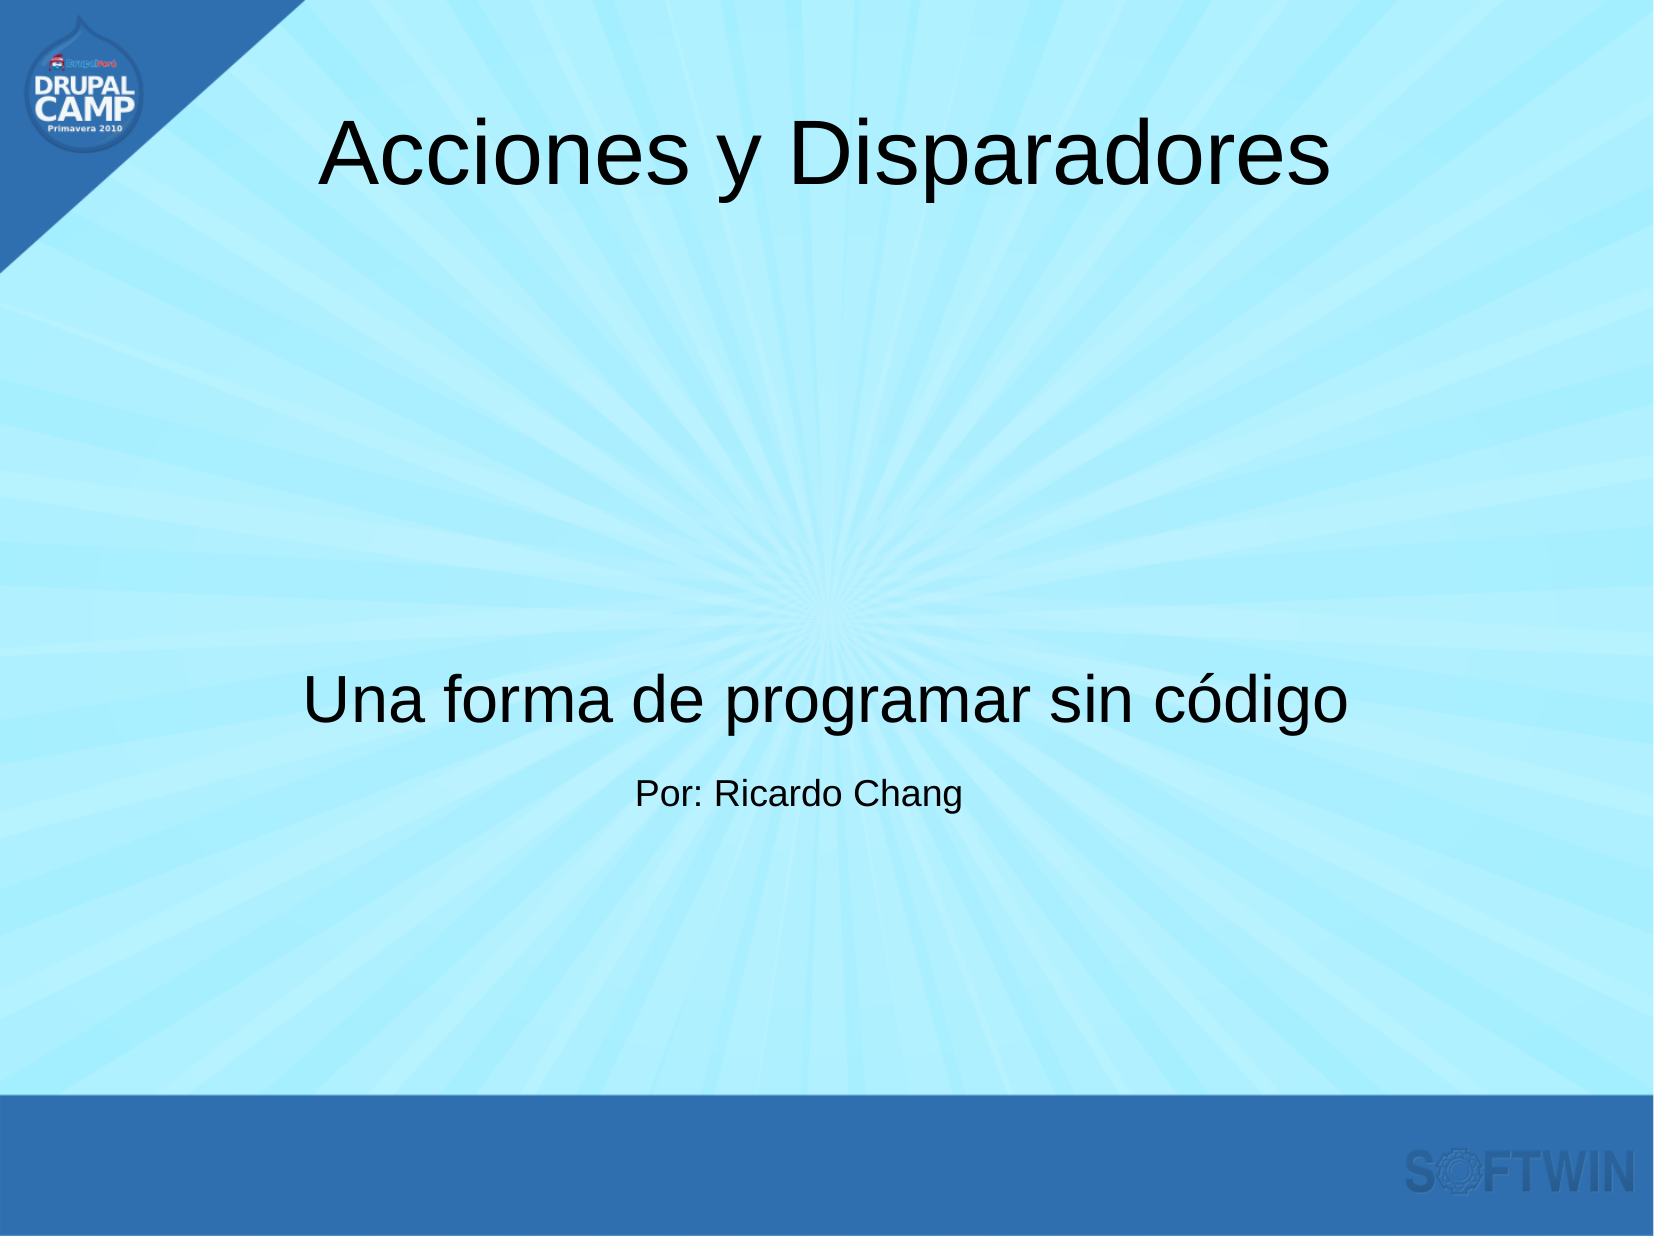

# Acciones y Disparadores
Una forma de programar sin código
Por: Ricardo Chang